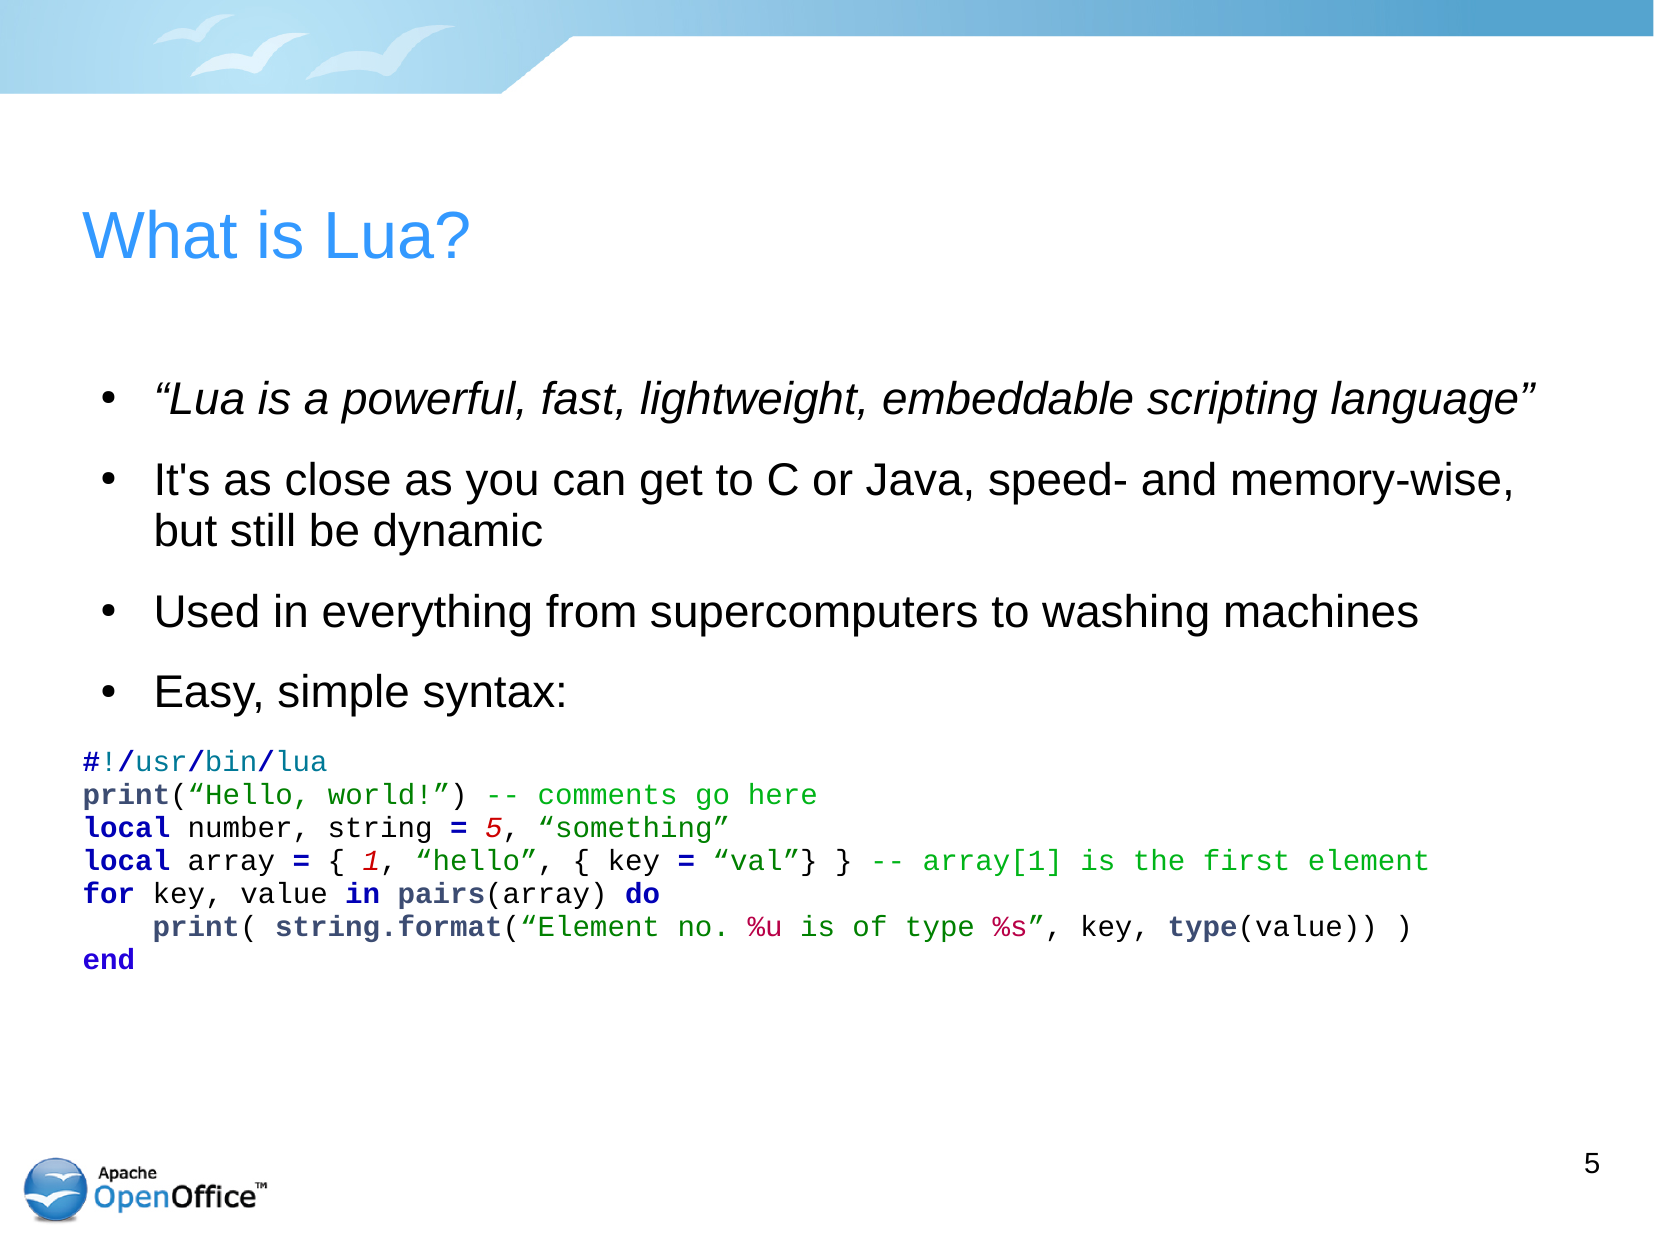

# What is Lua?
“Lua is a powerful, fast, lightweight, embeddable scripting language”
It's as close as you can get to C or Java, speed- and memory-wise, but still be dynamic
Used in everything from supercomputers to washing machines
Easy, simple syntax:
#!/usr/bin/lua
print(“Hello, world!”) -- comments go here
local number, string = 5, “something”
local array = { 1, “hello”, { key = “val”} } -- array[1] is the first element
for key, value in pairs(array) do
 print( string.format(“Element no. %u is of type %s”, key, type(value)) )
end
5